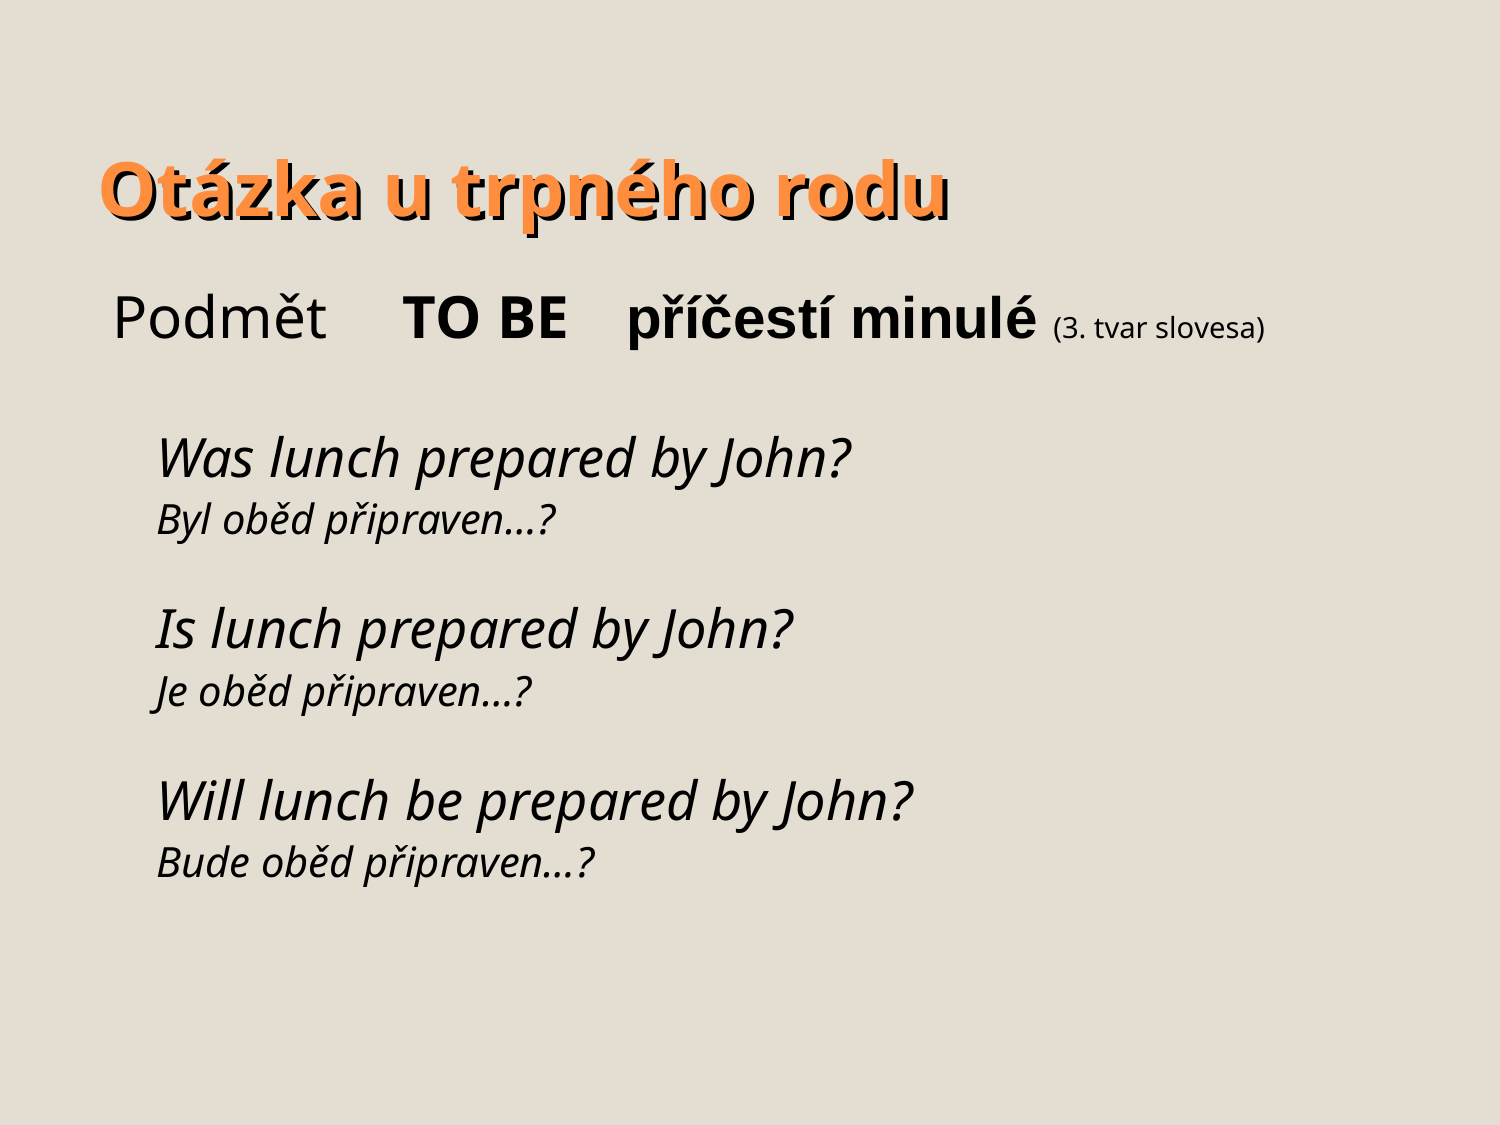

# Otázka u trpného rodu
Podmět
TO BE
příčestí minulé (3. tvar slovesa)
	Was lunch prepared by John?
	Byl oběd připraven…?
	Is lunch prepared by John?
	Je oběd připraven…?
	Will lunch be prepared by John?
	Bude oběd připraven…?